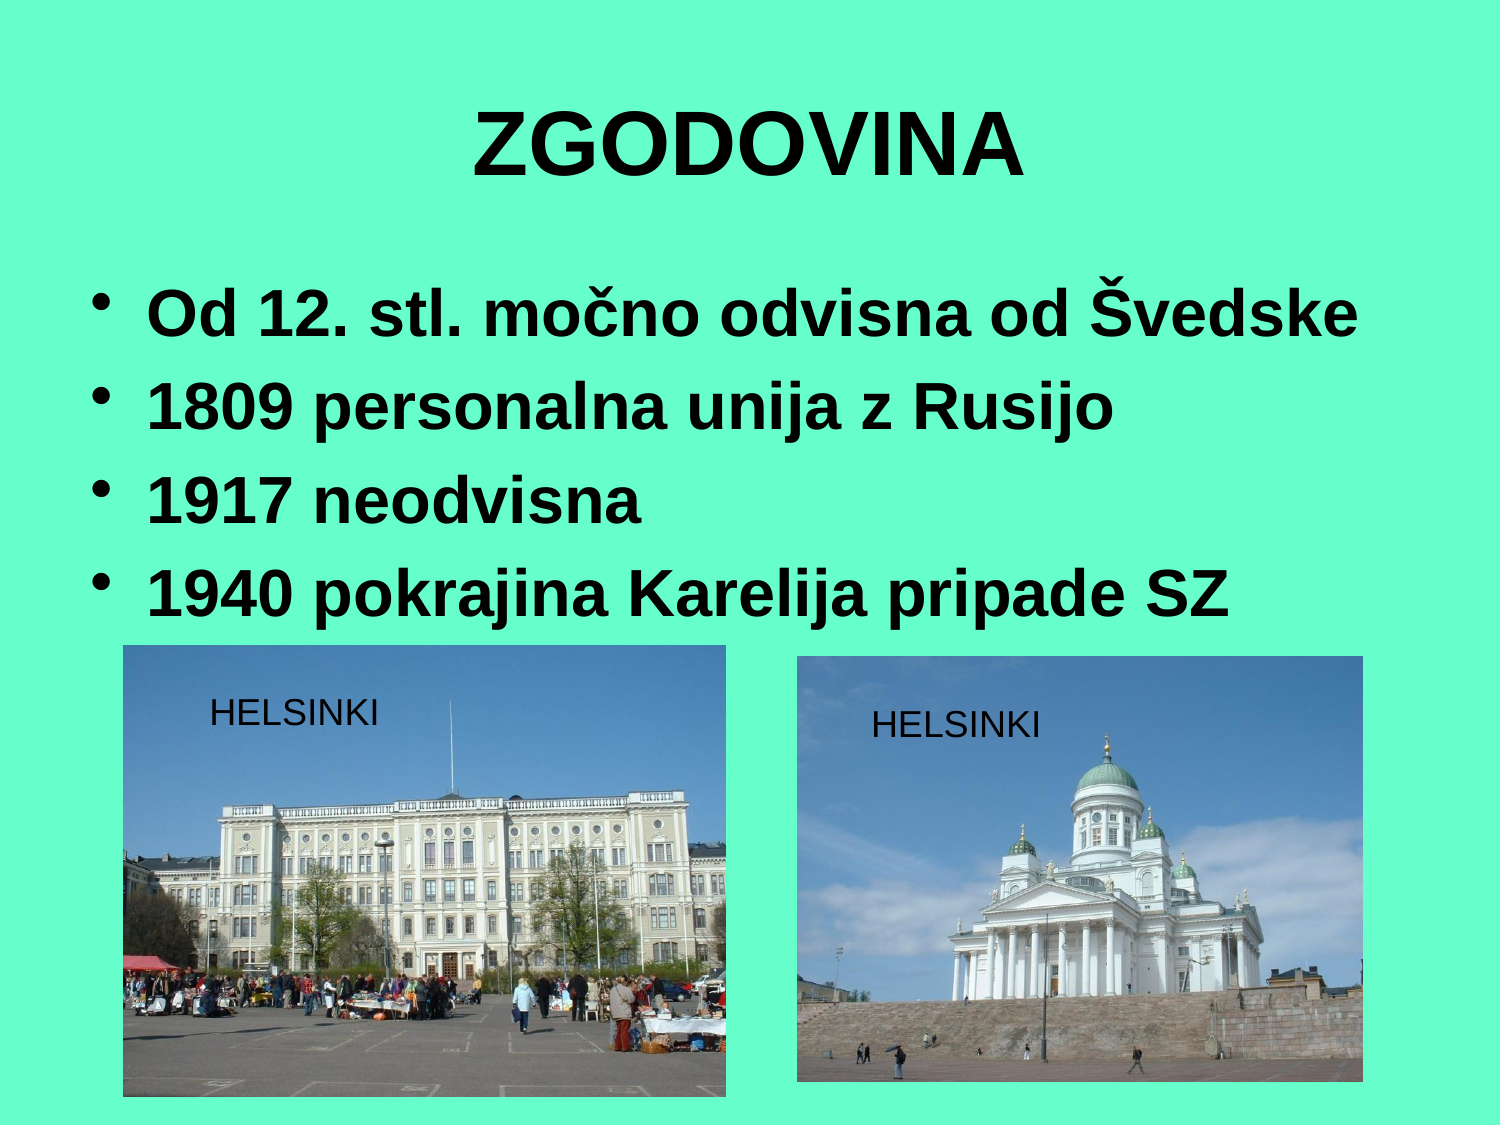

# ZGODOVINA
Od 12. stl. močno odvisna od Švedske
1809 personalna unija z Rusijo
1917 neodvisna
1940 pokrajina Karelija pripade SZ
HELSINKI
HELSINKI